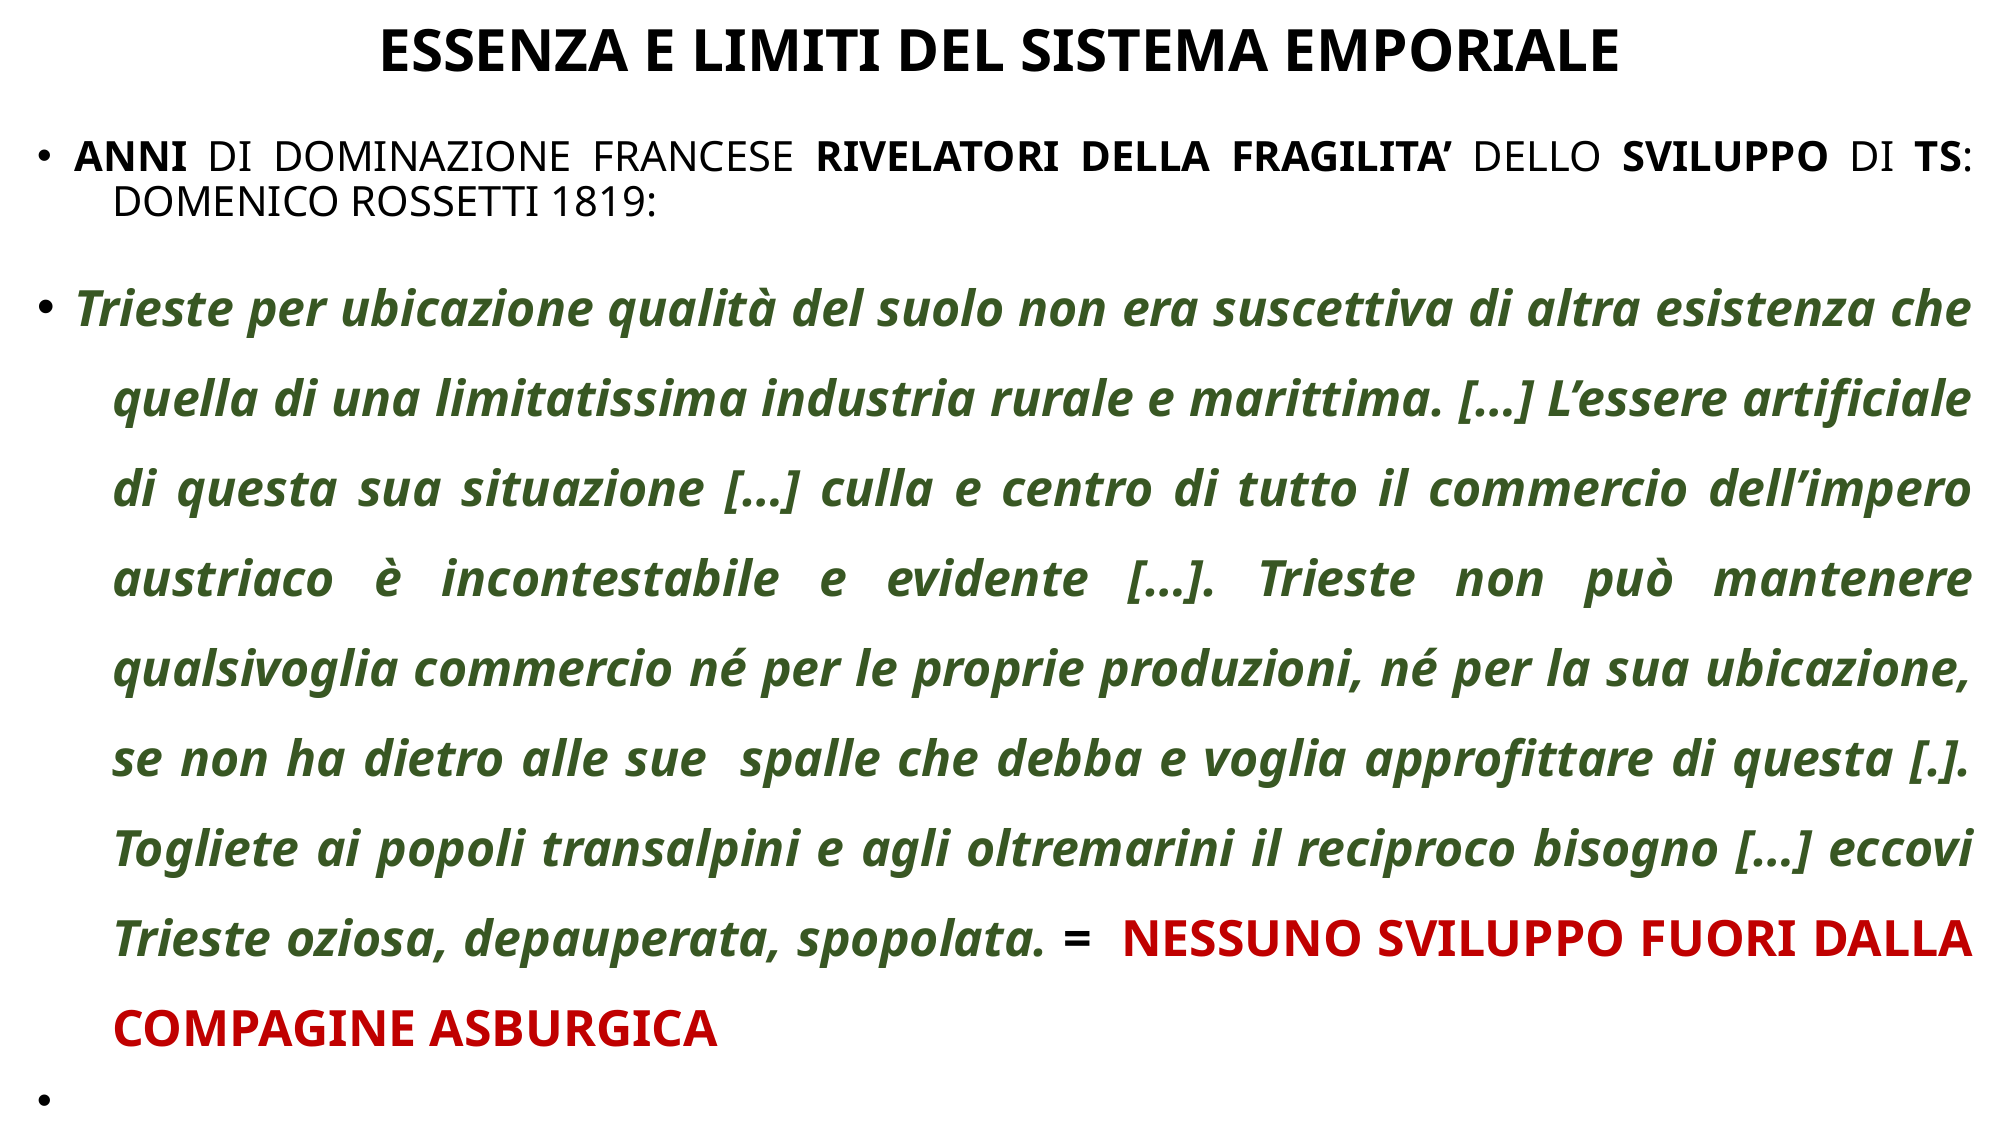

# ESSENZA E LIMITI DEL SISTEMA EMPORIALE
ANNI DI DOMINAZIONE FRANCESE RIVELATORI DELLA FRAGILITA’ DELLO SVILUPPO DI TS: DOMENICO ROSSETTI 1819:
Trieste per ubicazione qualità del suolo non era suscettiva di altra esistenza che quella di una limitatissima industria rurale e marittima. […] L’essere artificiale di questa sua situazione […] culla e centro di tutto il commercio dell’impero austriaco è incontestabile e evidente […]. Trieste non può mantenere qualsivoglia commercio né per le proprie produzioni, né per la sua ubicazione, se non ha dietro alle sue spalle che debba e voglia approfittare di questa [.]. Togliete ai popoli transalpini e agli oltremarini il reciproco bisogno […] eccovi Trieste oziosa, depauperata, spopolata. = NESSUNO SVILUPPO FUORI DALLA COMPAGINE ASBURGICA